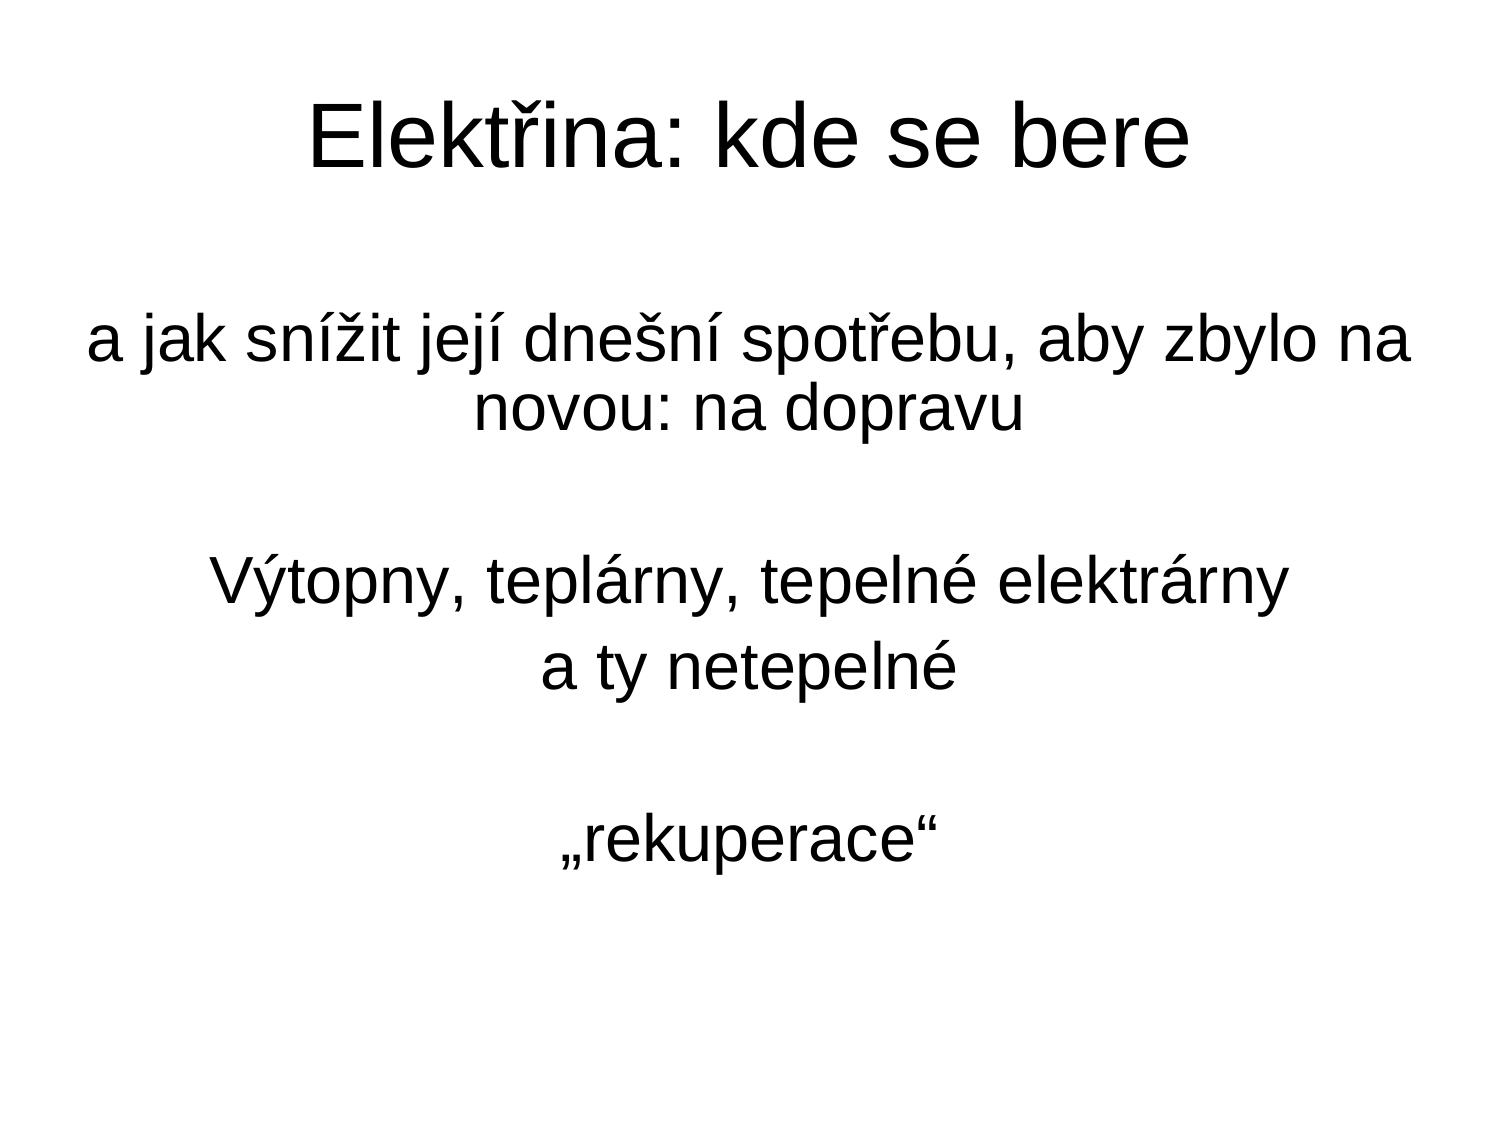

# Elektřina: kde se bere
a jak snížit její dnešní spotřebu, aby zbylo na novou: na dopravu
Výtopny, teplárny, tepelné elektrárny
a ty netepelné
„rekuperace“